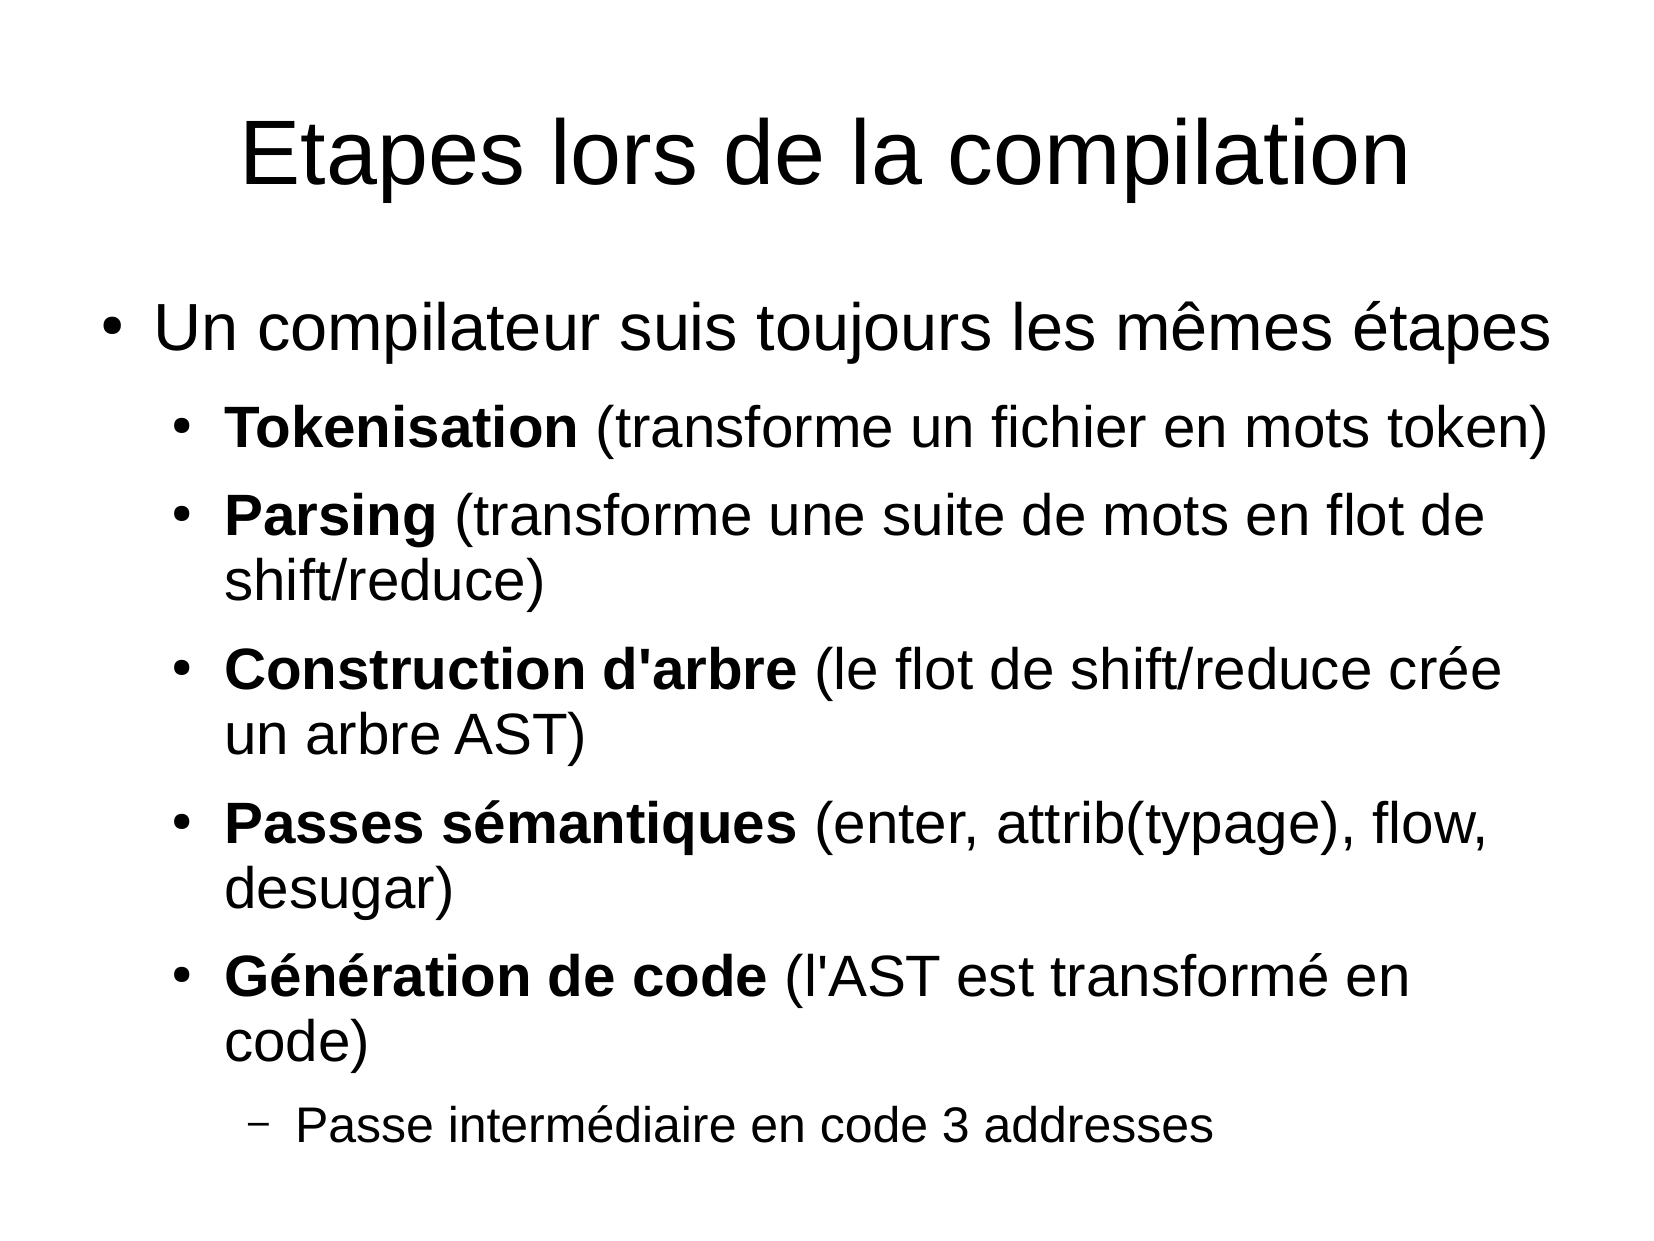

# Etapes lors de la compilation
Un compilateur suis toujours les mêmes étapes
Tokenisation (transforme un fichier en mots token)
Parsing (transforme une suite de mots en flot de shift/reduce)
Construction d'arbre (le flot de shift/reduce crée un arbre AST)
Passes sémantiques (enter, attrib(typage), flow, desugar)
Génération de code (l'AST est transformé en code)
Passe intermédiaire en code 3 addresses